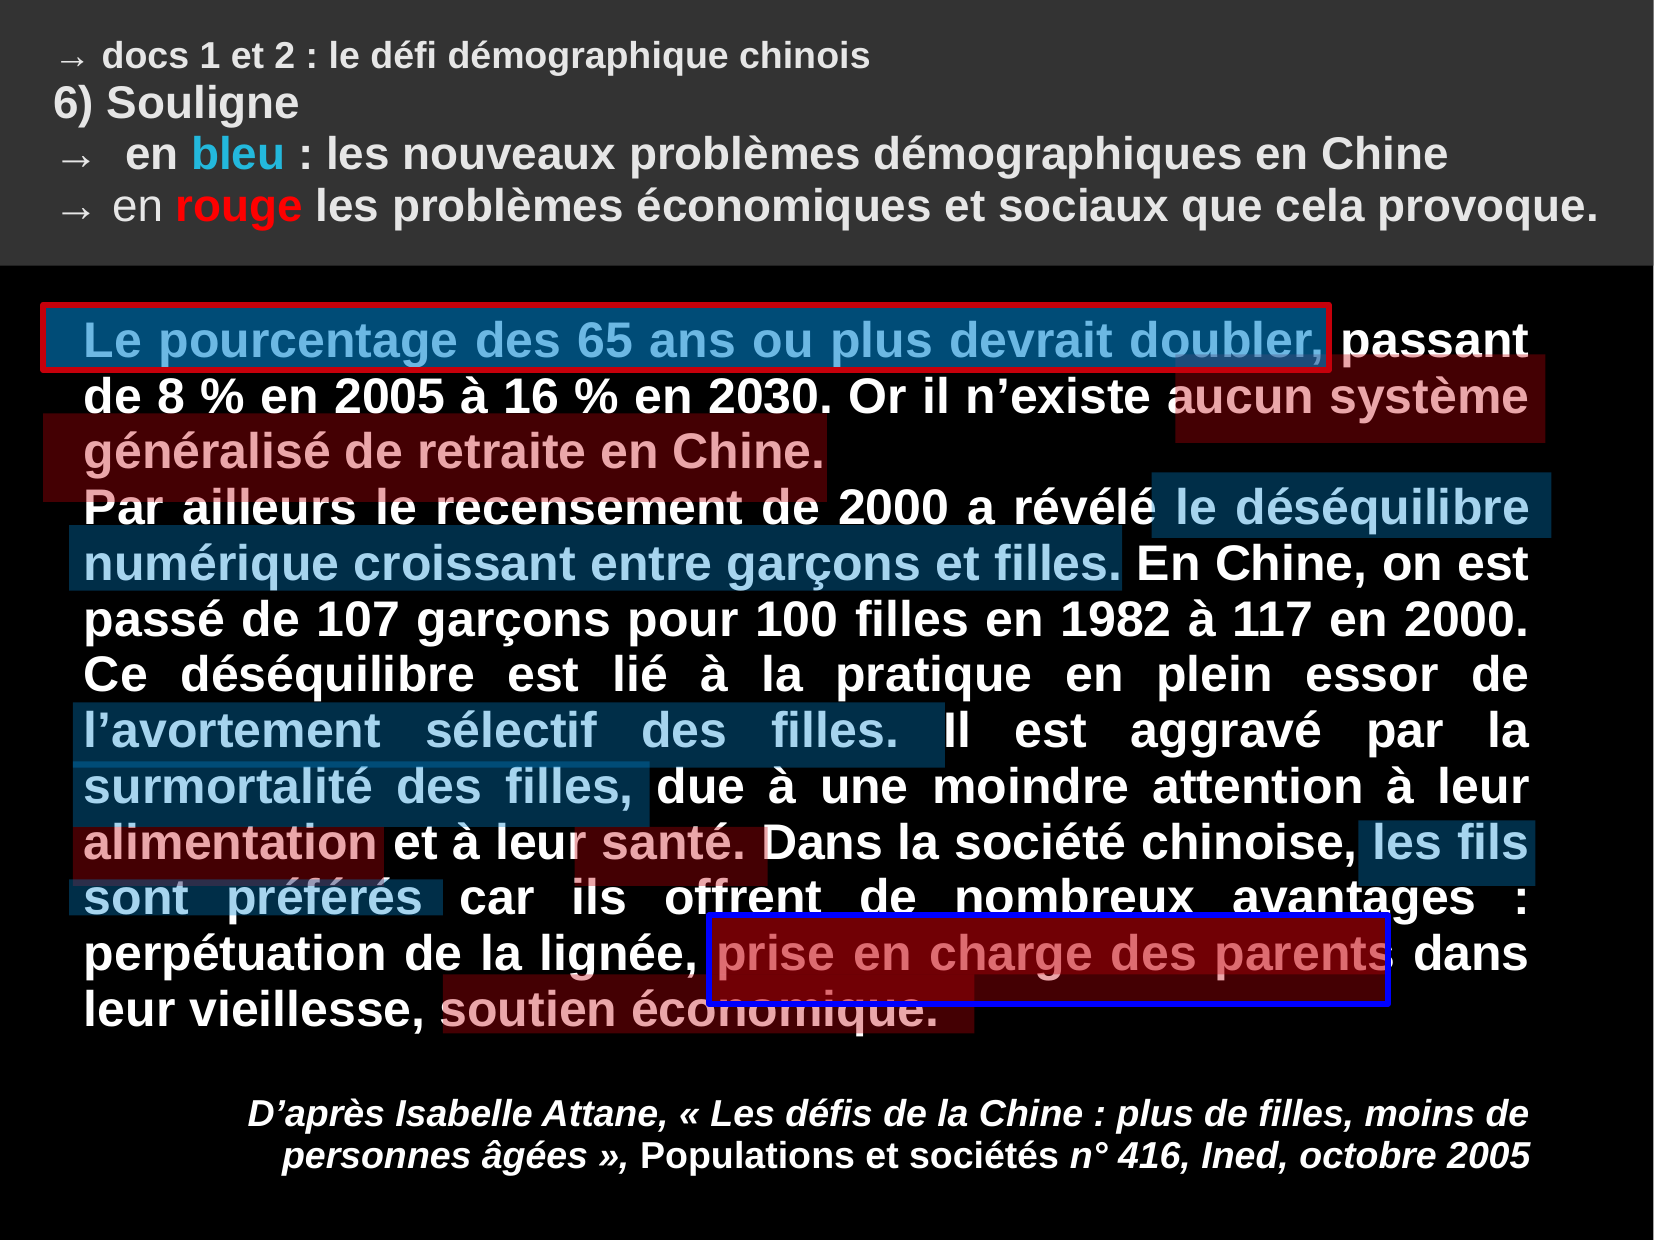

→ docs 1 et 2 : le défi démographique chinois
6) Souligne
→ en bleu : les nouveaux problèmes démographiques en Chine
→ en rouge les problèmes économiques et sociaux que cela provoque.
Le pourcentage des 65 ans ou plus devrait doubler, passant de 8 % en 2005 à 16 % en 2030. Or il n’existe aucun système généralisé de retraite en Chine.
Par ailleurs le recensement de 2000 a révélé le déséquilibre numérique croissant entre garçons et filles. En Chine, on est passé de 107 garçons pour 100 filles en 1982 à 117 en 2000. Ce déséquilibre est lié à la pratique en plein essor de l’avortement sélectif des filles. Il est aggravé par la surmortalité des filles, due à une moindre attention à leur alimentation et à leur santé. Dans la société chinoise, les fils sont préférés car ils offrent de nombreux avantages : perpétuation de la lignée, prise en charge des parents dans leur vieillesse, soutien économique.
D’après Isabelle Attane, « Les défis de la Chine : plus de filles, moins de personnes âgées », Populations et sociétés n° 416, Ined, octobre 2005
Défis démographiques :
→ une population vieillissante
→ déséquilibre : nombre d'hommes > femmes
Défis liés au développement :
→ absence de système de retraite.
→ satisfaction des besoins primaires
(alimentation, santé)